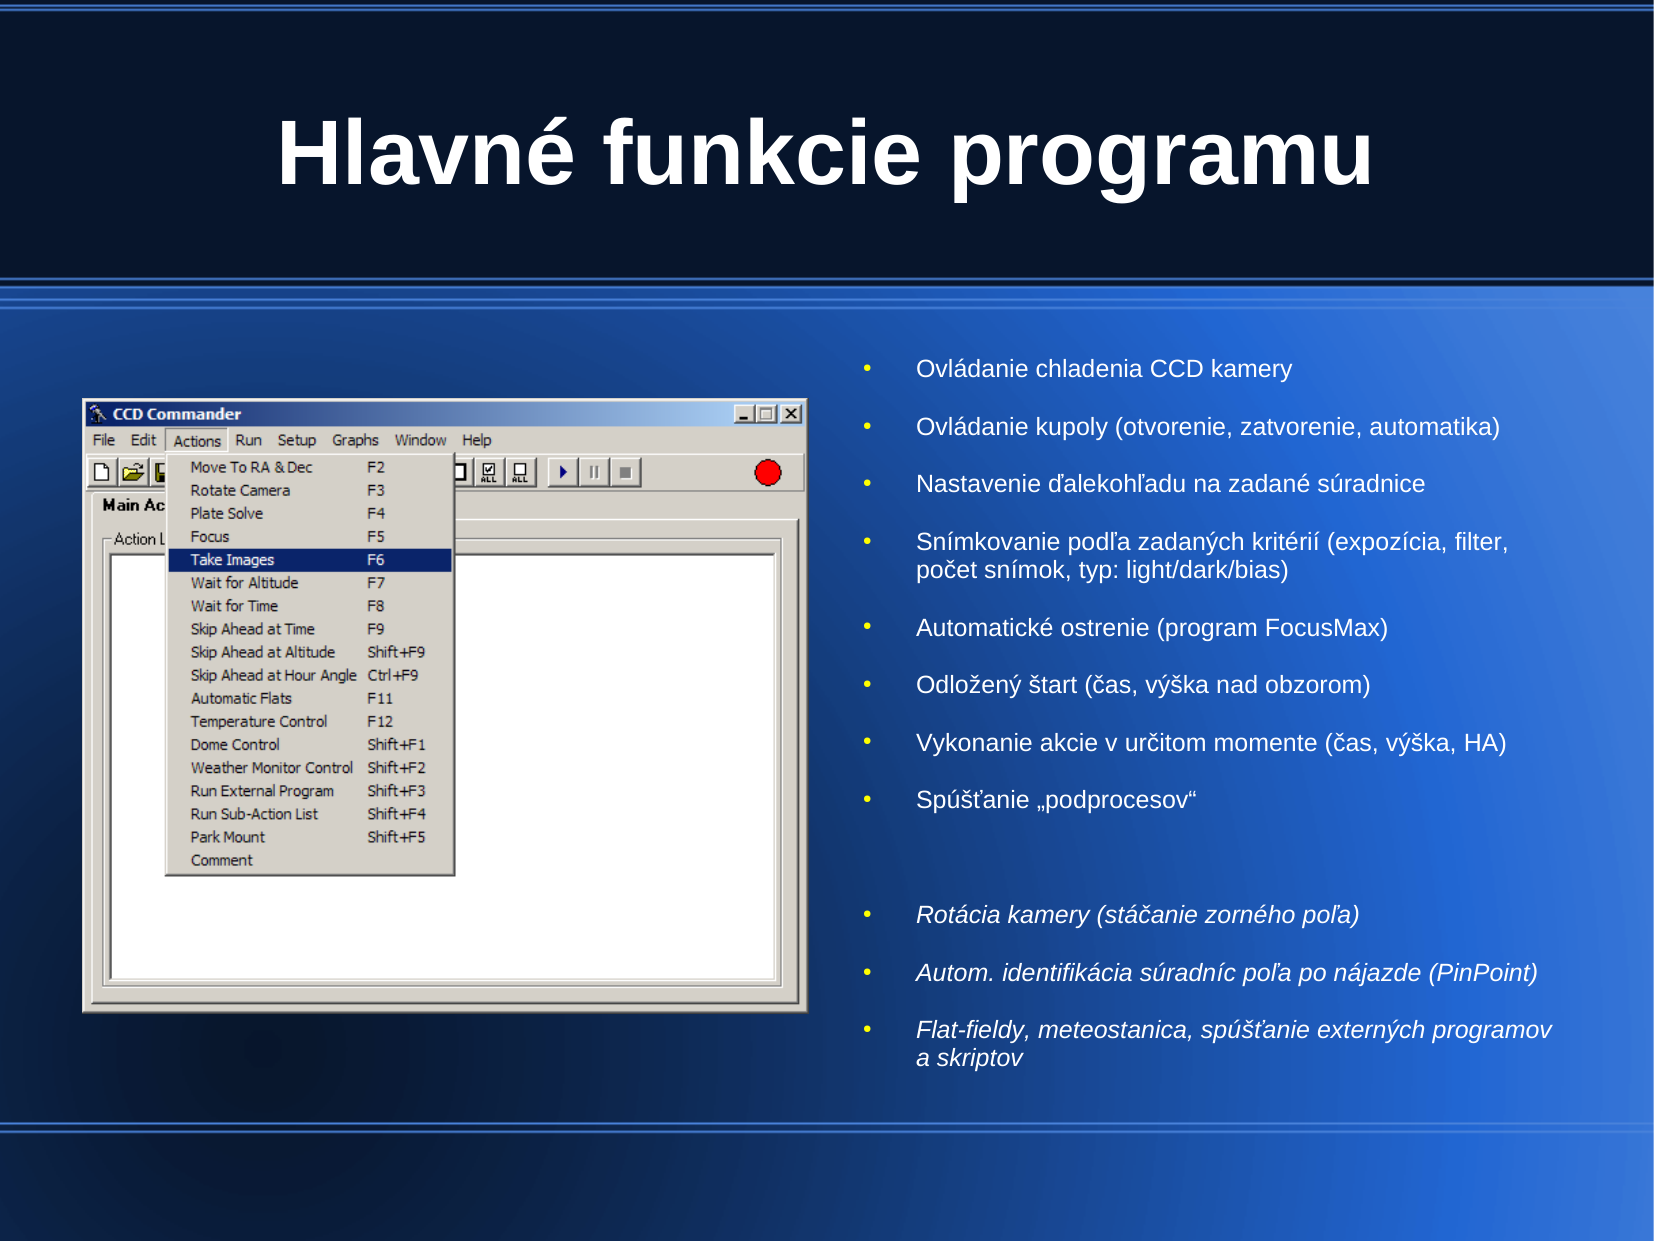

# Hlavné funkcie programu
Ovládanie chladenia CCD kamery
Ovládanie kupoly (otvorenie, zatvorenie, automatika)
Nastavenie ďalekohľadu na zadané súradnice
Snímkovanie podľa zadaných kritérií (expozícia, filter, počet snímok, typ: light/dark/bias)
Automatické ostrenie (program FocusMax)
Odložený štart (čas, výška nad obzorom)
Vykonanie akcie v určitom momente (čas, výška, HA)
Spúšťanie „podprocesov“
Rotácia kamery (stáčanie zorného poľa)
Autom. identifikácia súradníc poľa po nájazde (PinPoint)
Flat-fieldy, meteostanica, spúšťanie externých programov a skriptov